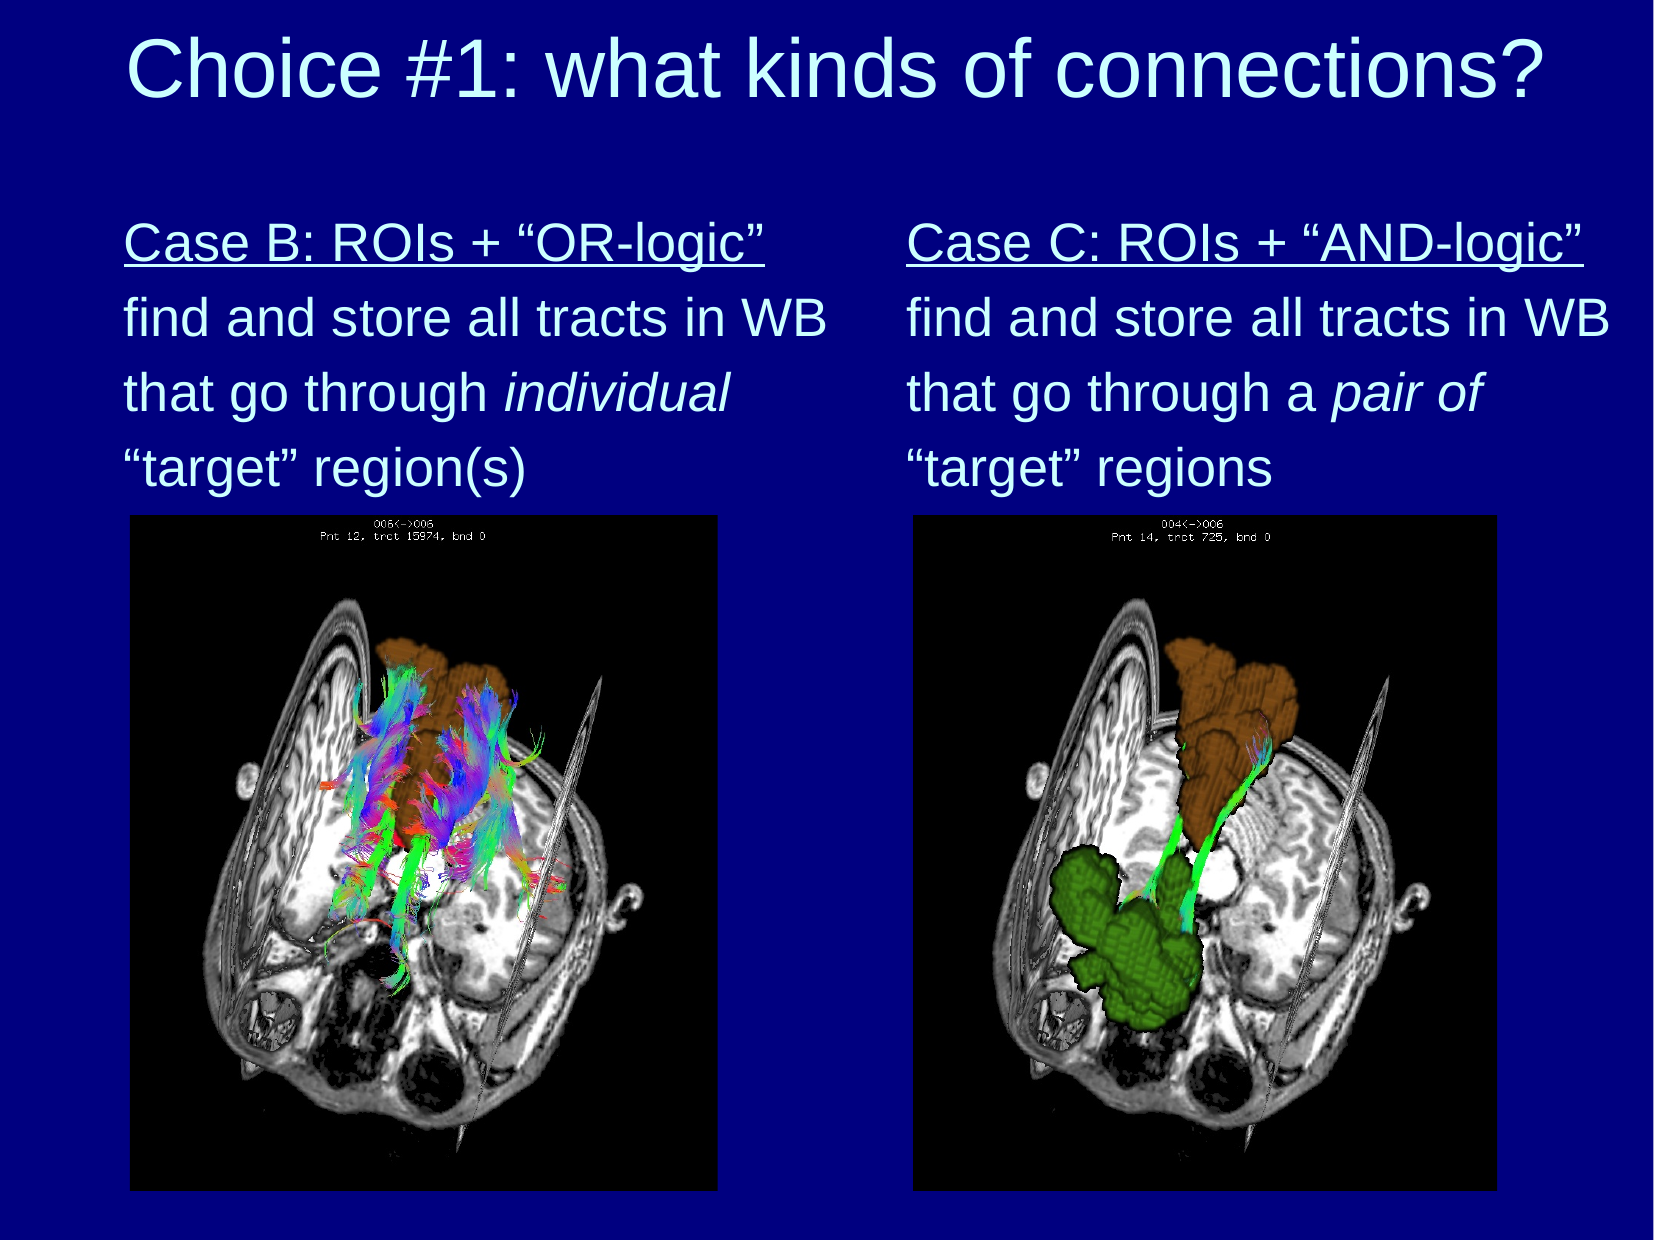

# Choice #1: what kinds of connections?
Case B: ROIs + “OR-logic”
find and store all tracts in WB
that go through individual
“target” region(s)
Case C: ROIs + “AND-logic”
find and store all tracts in WB
that go through a pair of
“target” regions